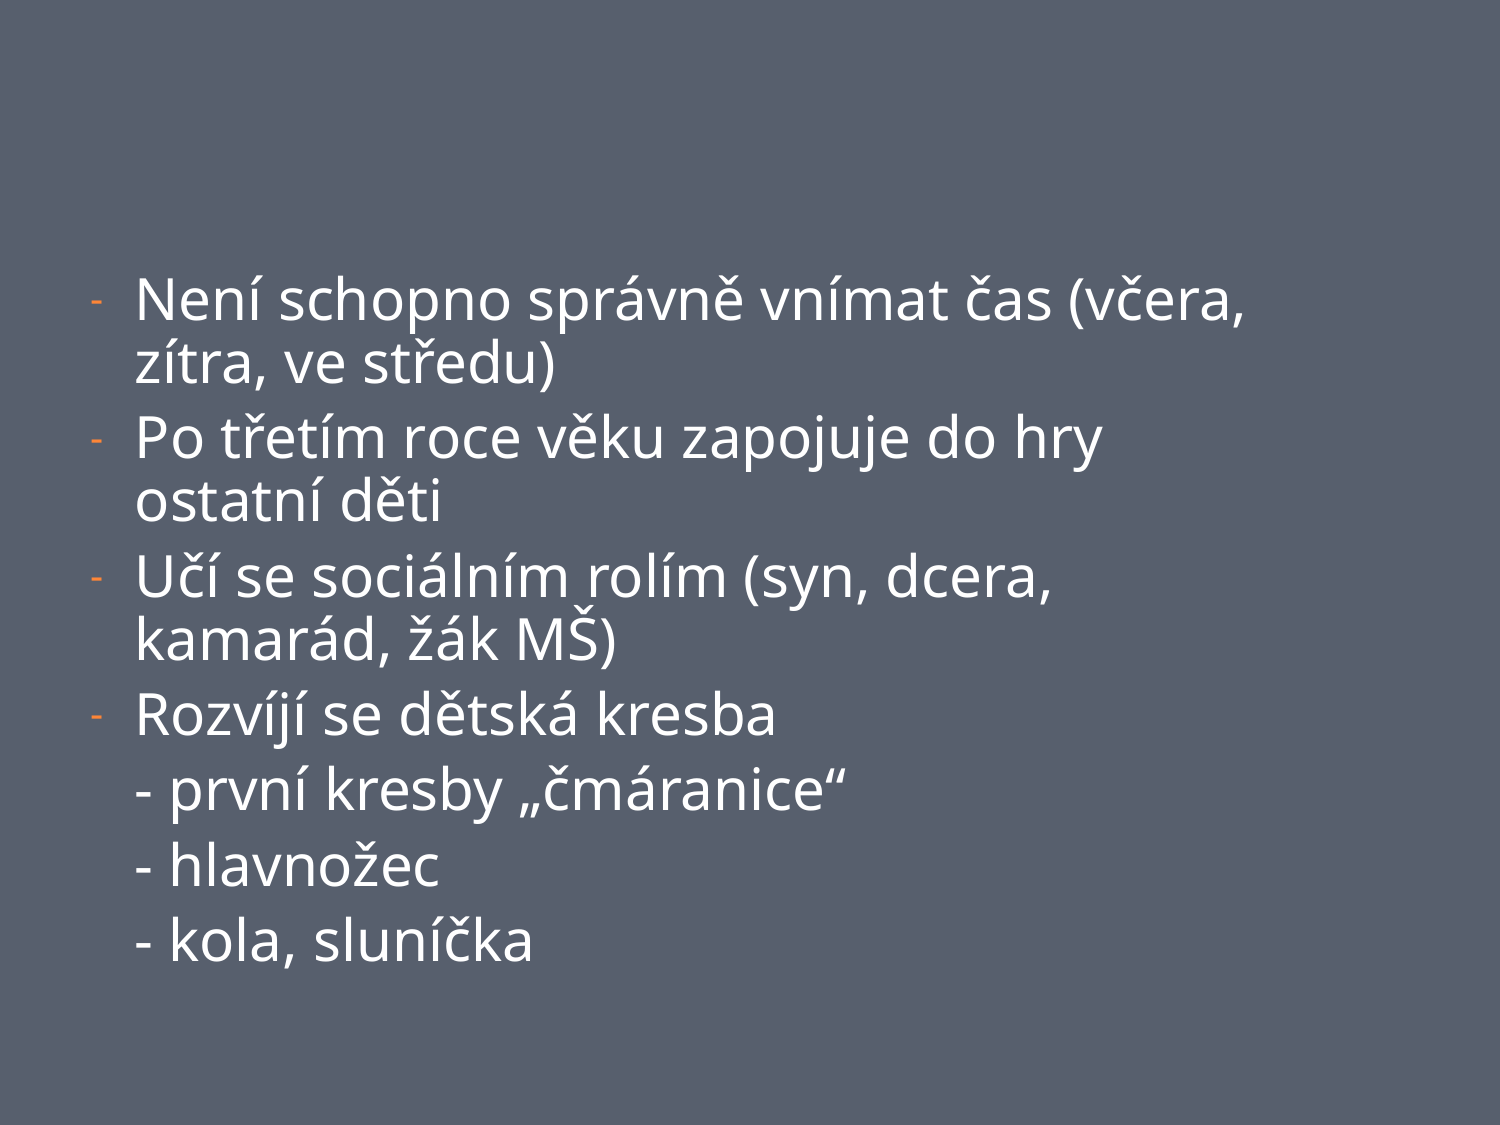

#
Není schopno správně vnímat čas (včera, zítra, ve středu)
Po třetím roce věku zapojuje do hry ostatní děti
Učí se sociálním rolím (syn, dcera, kamarád, žák MŠ)
Rozvíjí se dětská kresba
	- první kresby „čmáranice“
	- hlavnožec
	- kola, sluníčka